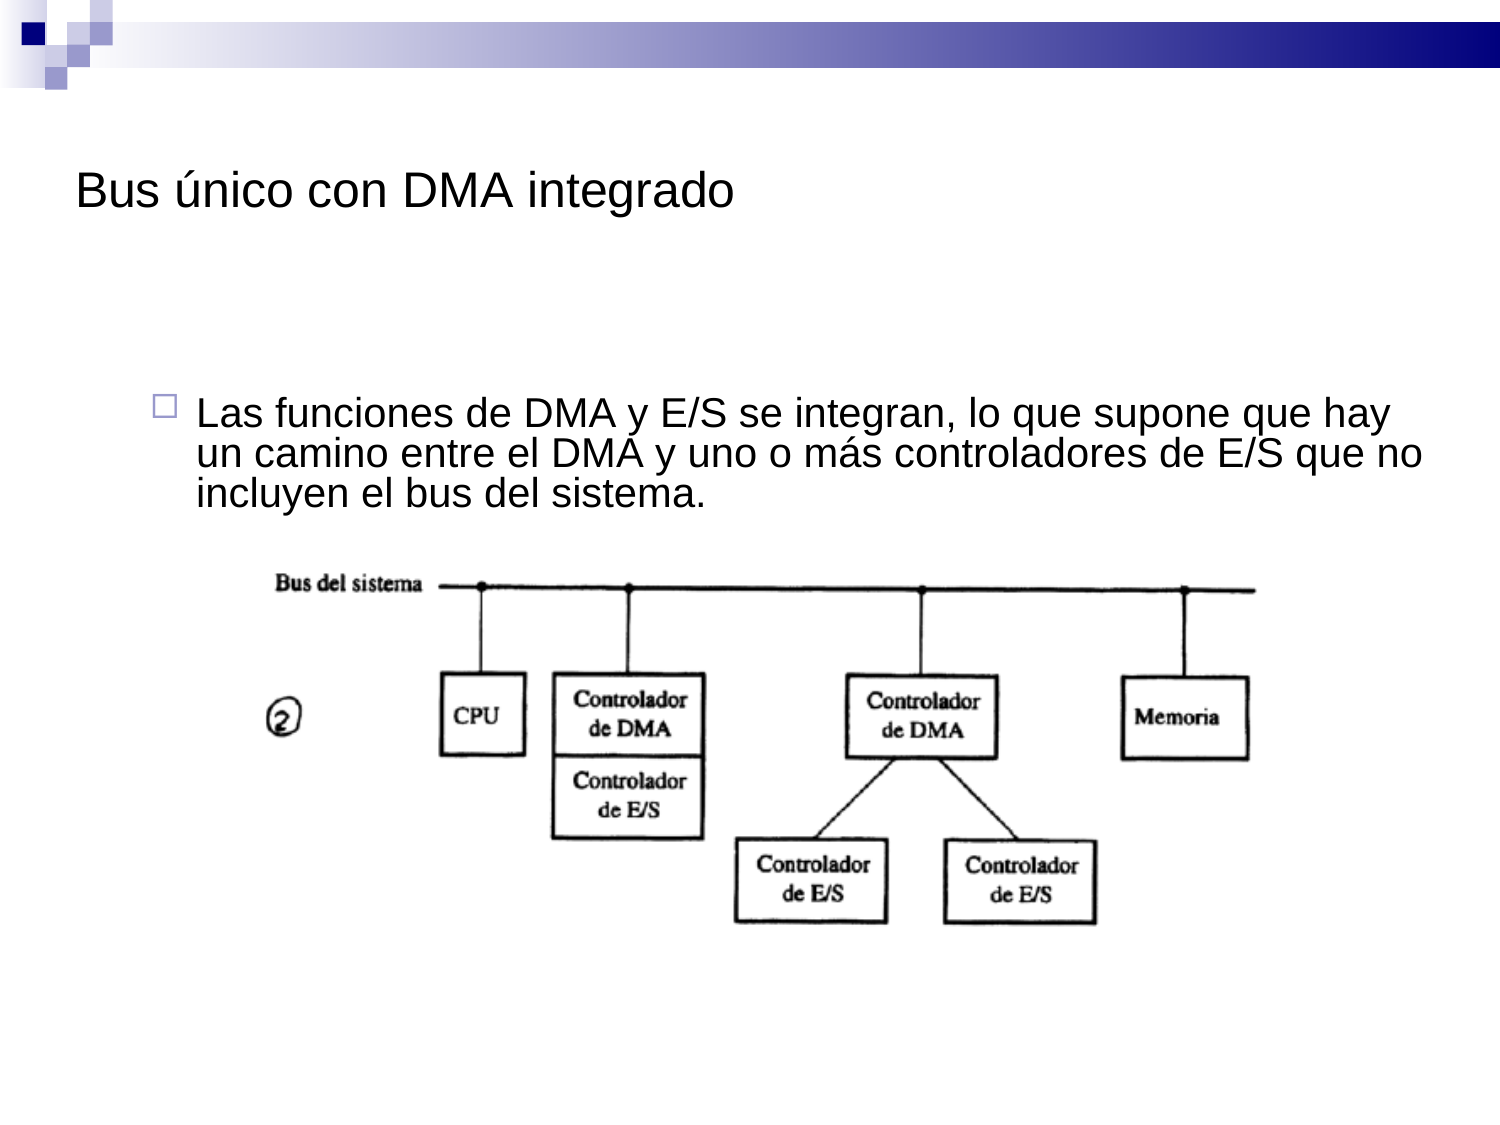

# Bus único con DMA integrado
Las funciones de DMA y E/S se integran, lo que supone que hay un camino entre el DMA y uno o más controladores de E/S que no incluyen el bus del sistema.